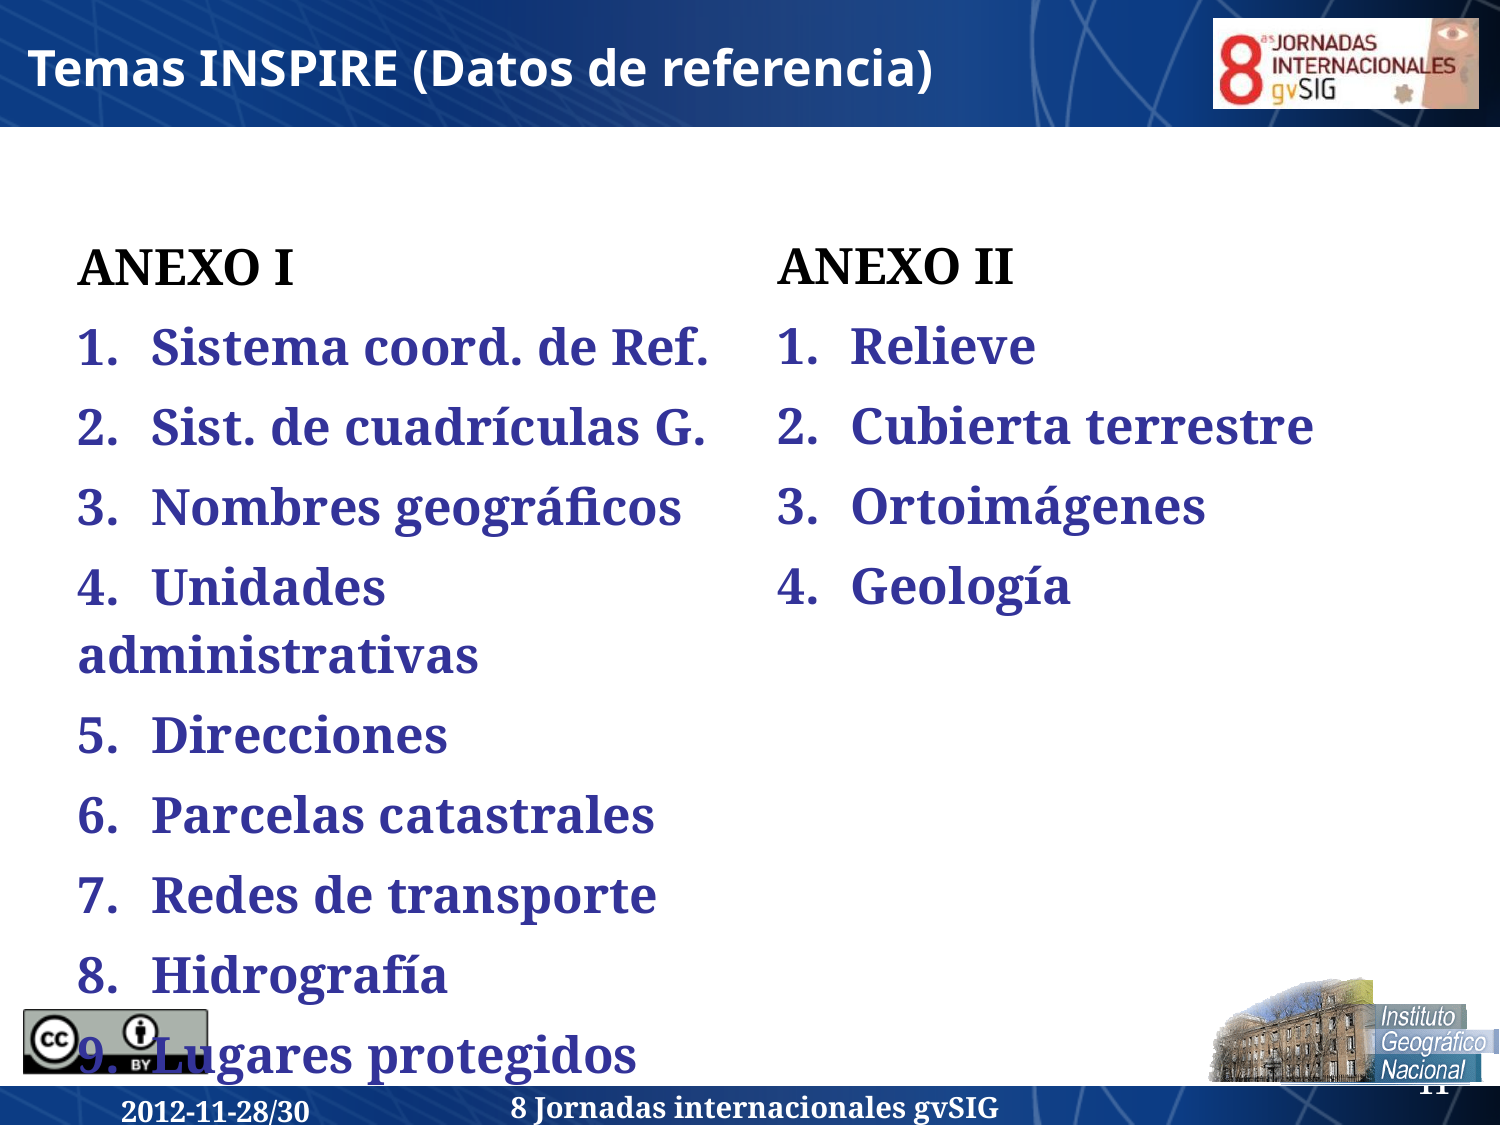

# Temas INSPIRE (Datos de referencia)
ANEXO II
1.	Relieve
2.	Cubierta terrestre
3.	Ortoimágenes
4.	Geología
ANEXO I
1.	Sistema coord. de Ref.
2.	Sist. de cuadrículas G.
3.	Nombres geográficos
4.	Unidades administrativas
5.	Direcciones
6.	Parcelas catastrales
7.	Redes de transporte
8.	Hidrografía
9.	Lugares protegidos